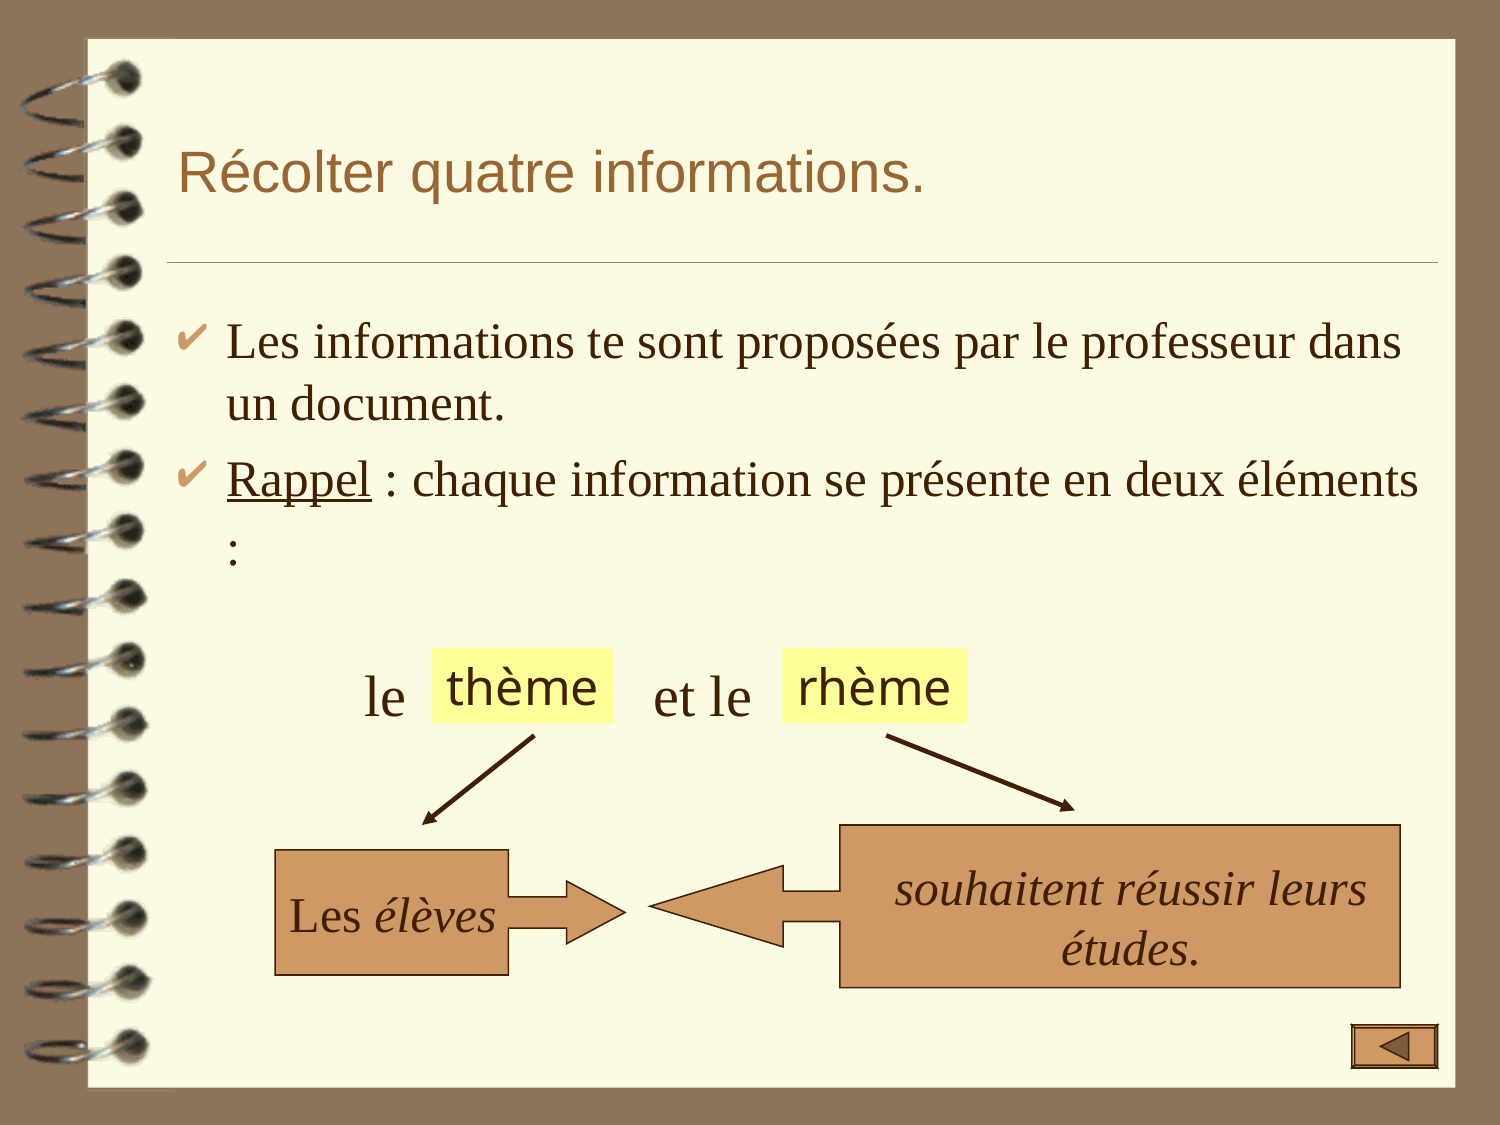

# Récolter quatre informations.
Les informations te sont proposées par le professeur dans un document.
Rappel : chaque information se présente en deux éléments :
thème
rhème
le
 et le
Les élèves
souhaitent réussir leurs études.